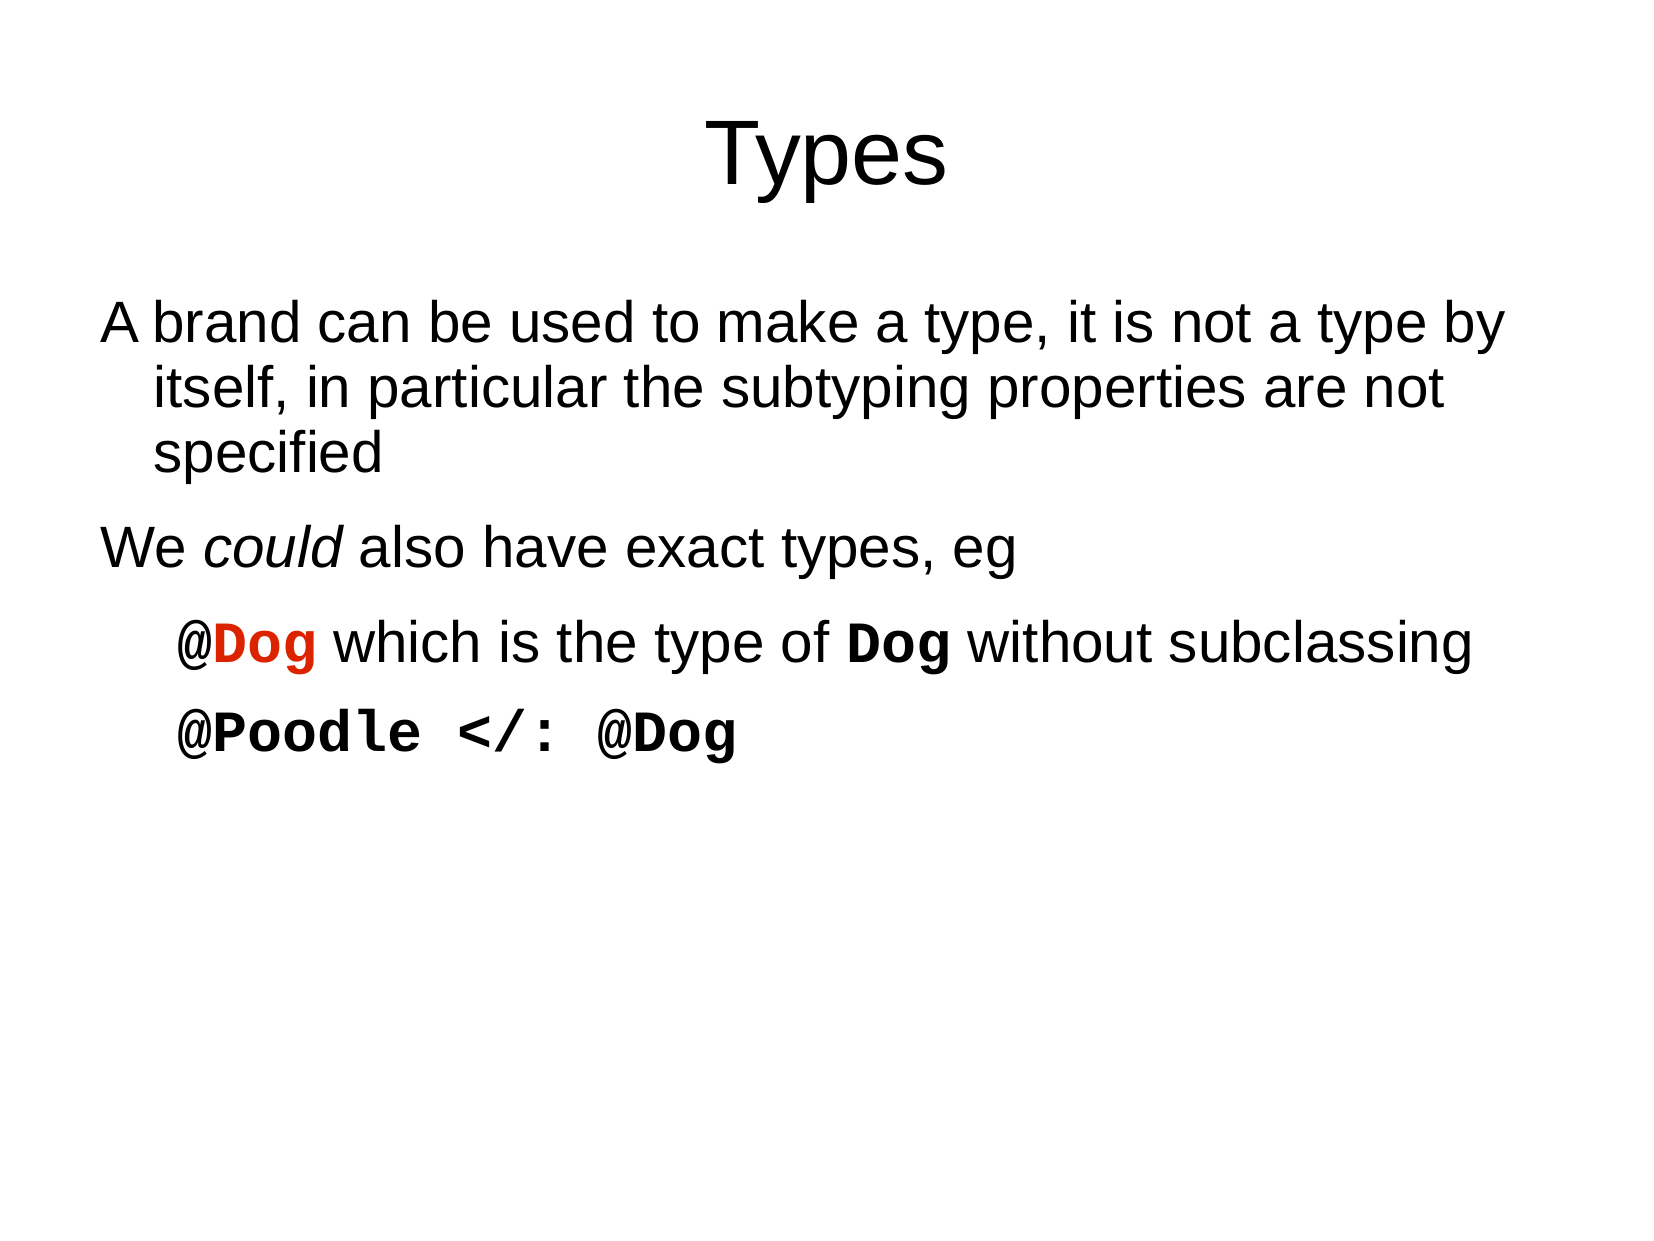

# Types
A brand can be used to make a type, it is not a type by itself, in particular the subtyping properties are not specified
We could also have exact types, eg
@Dog which is the type of Dog without subclassing
@Poodle </: @Dog